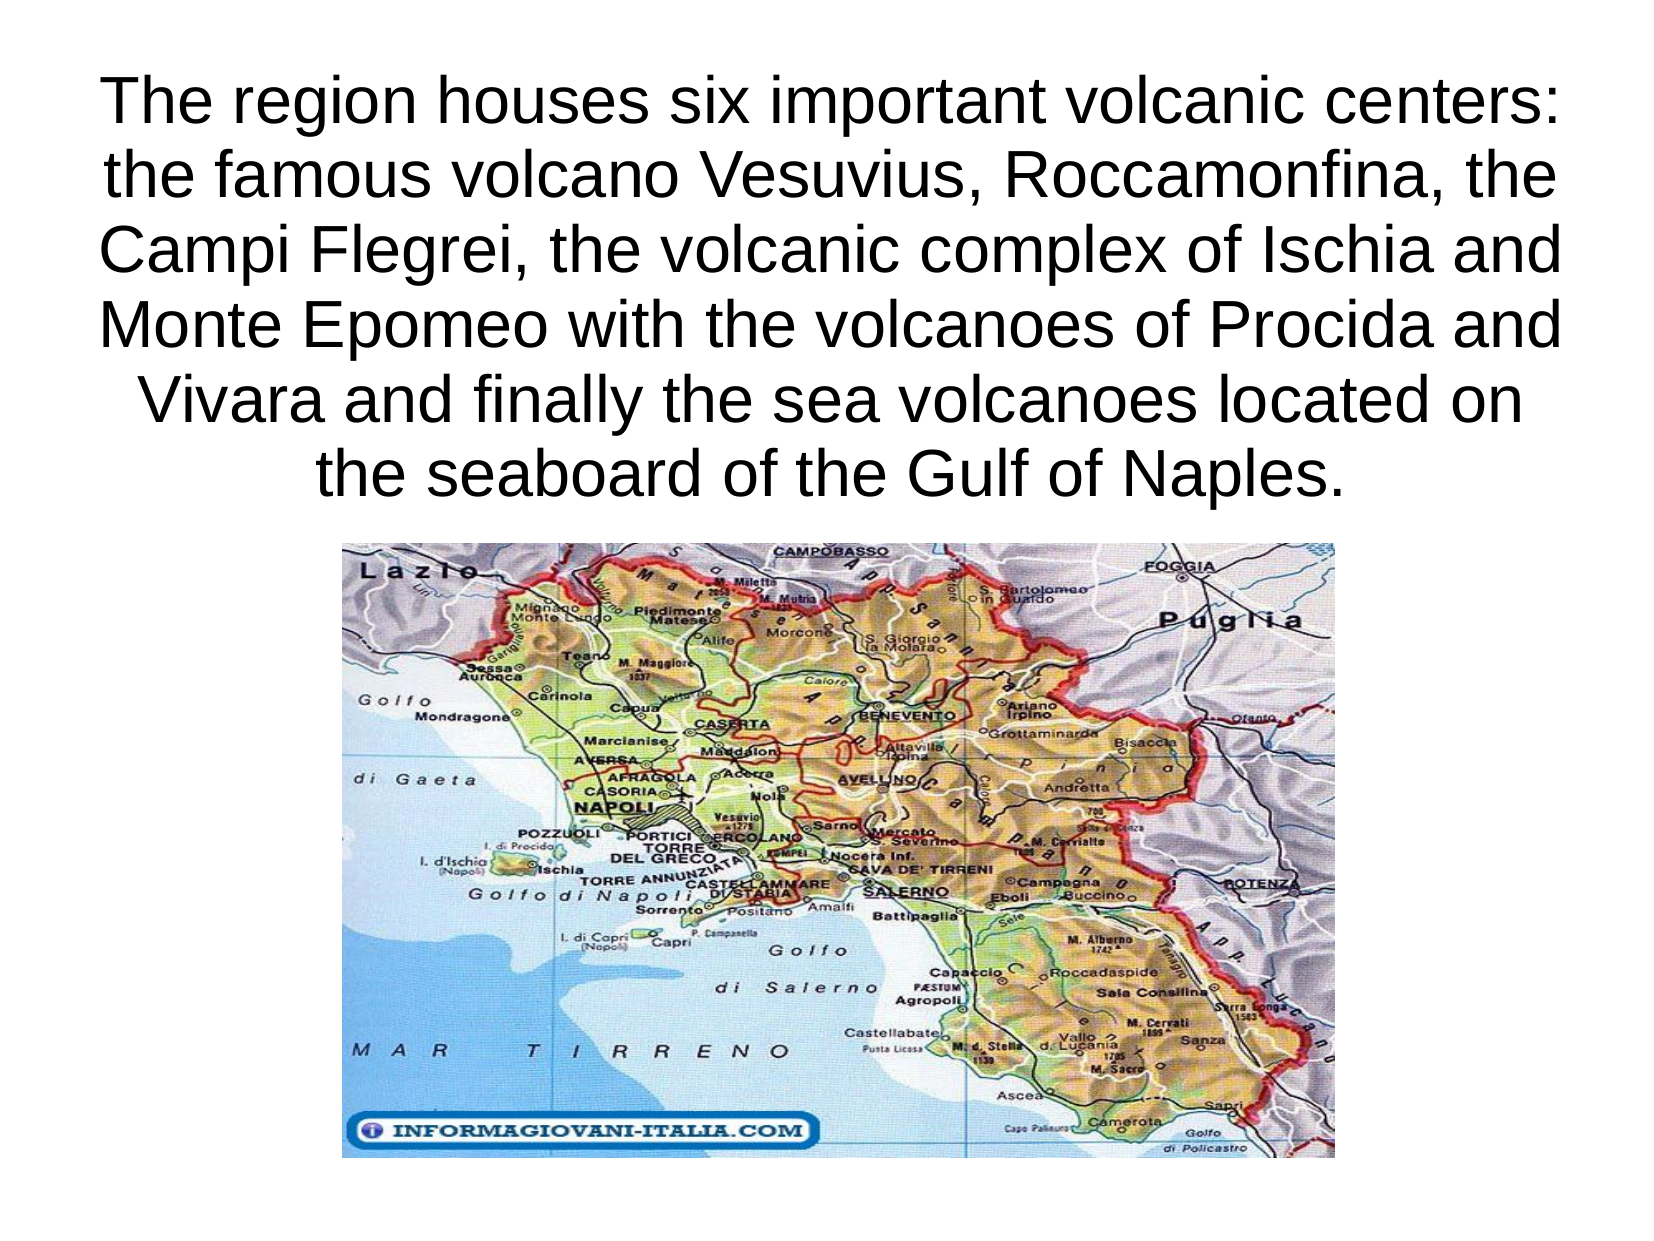

# The region houses six important volcanic centers: the famous volcano Vesuvius, Roccamonfina, the Campi Flegrei, the volcanic complex of Ischia and Monte Epomeo with the volcanoes of Procida and Vivara and finally the sea volcanoes located on the seaboard of the Gulf of Naples.